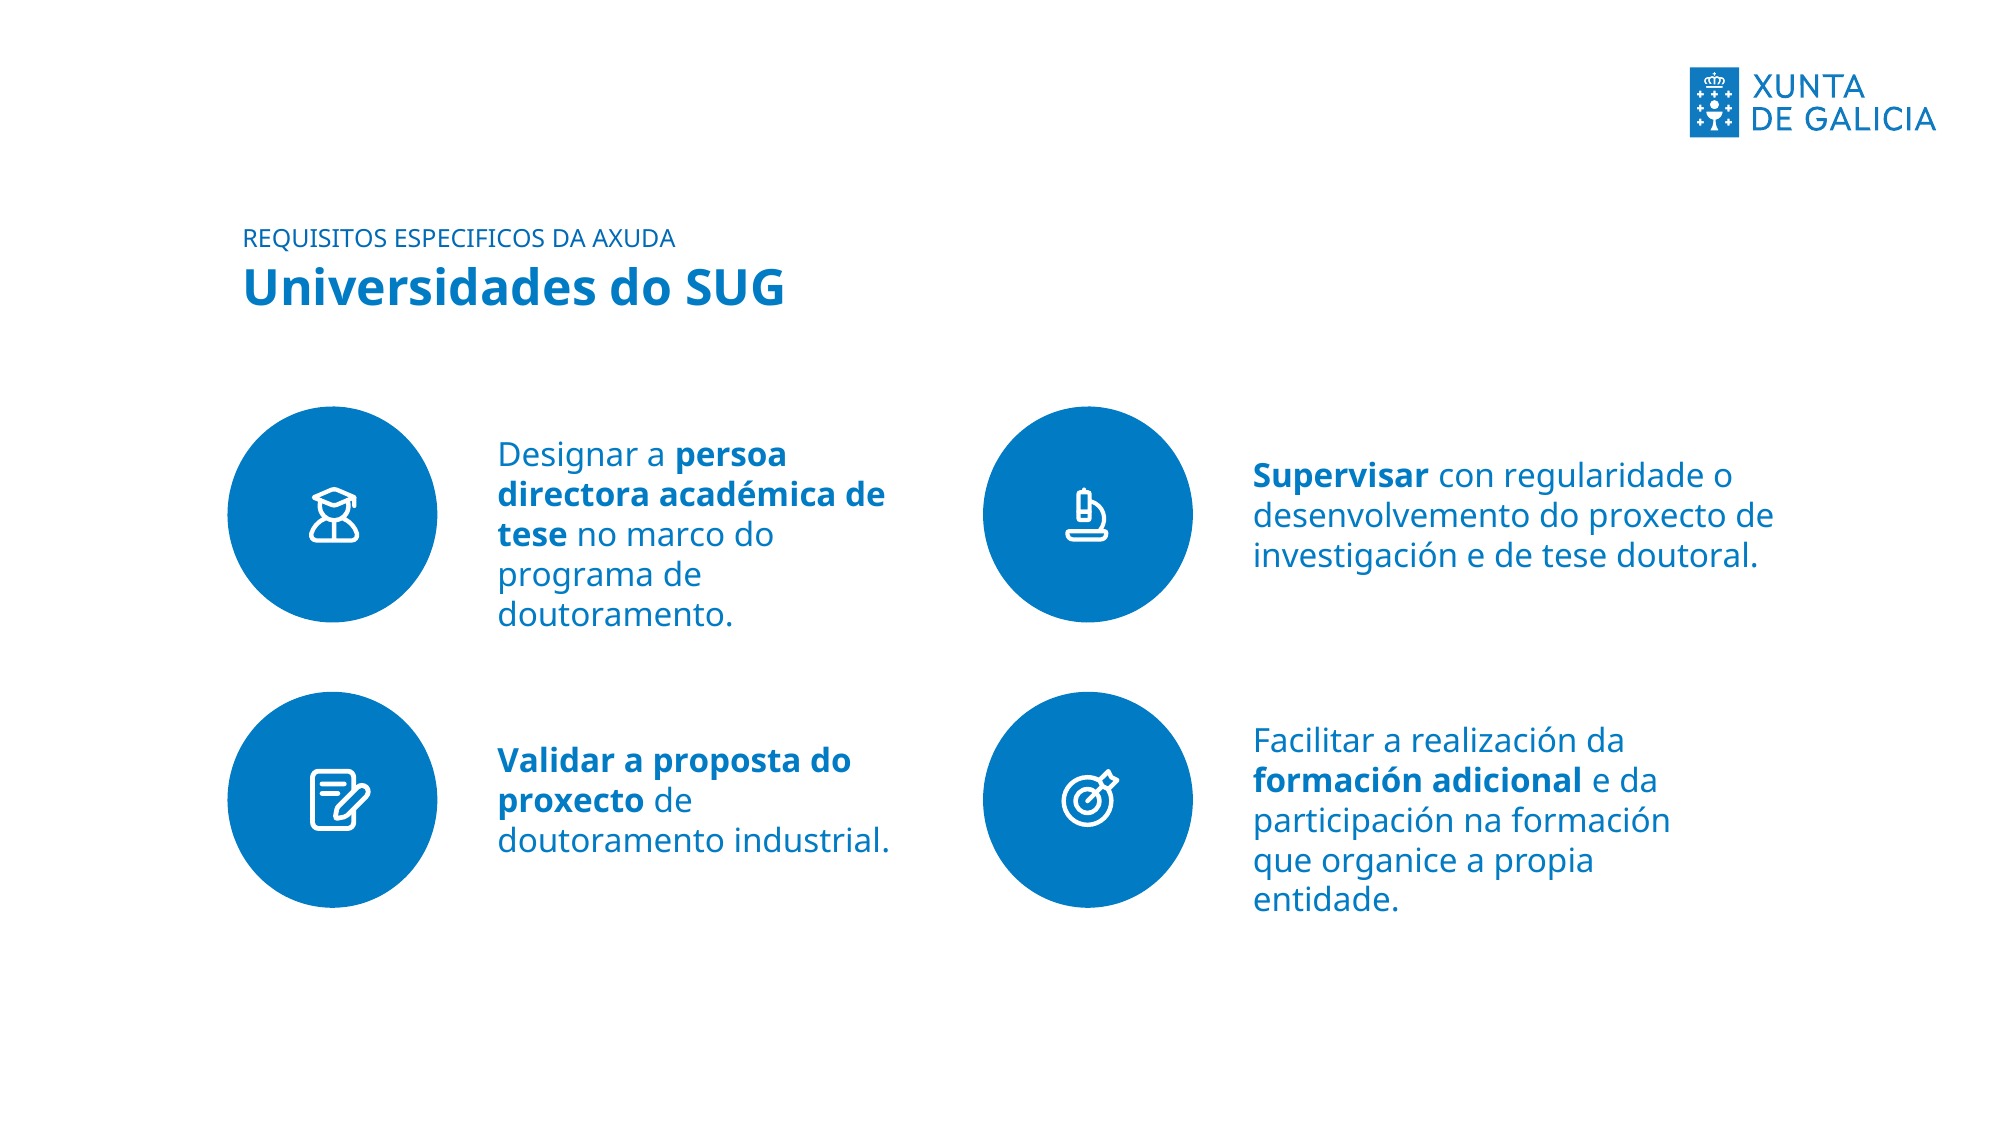

REQUISITOS ESPECIFICOS DA AXUDA
Universidades do SUG
Designar a persoa directora académica de tese no marco do programa de doutoramento.
Supervisar con regularidade o desenvolvemento do proxecto de investigación e de tese doutoral.
Facilitar a realización da formación adicional e da participación na formación que organice a propia entidade.
Validar a proposta do proxecto de doutoramento industrial.